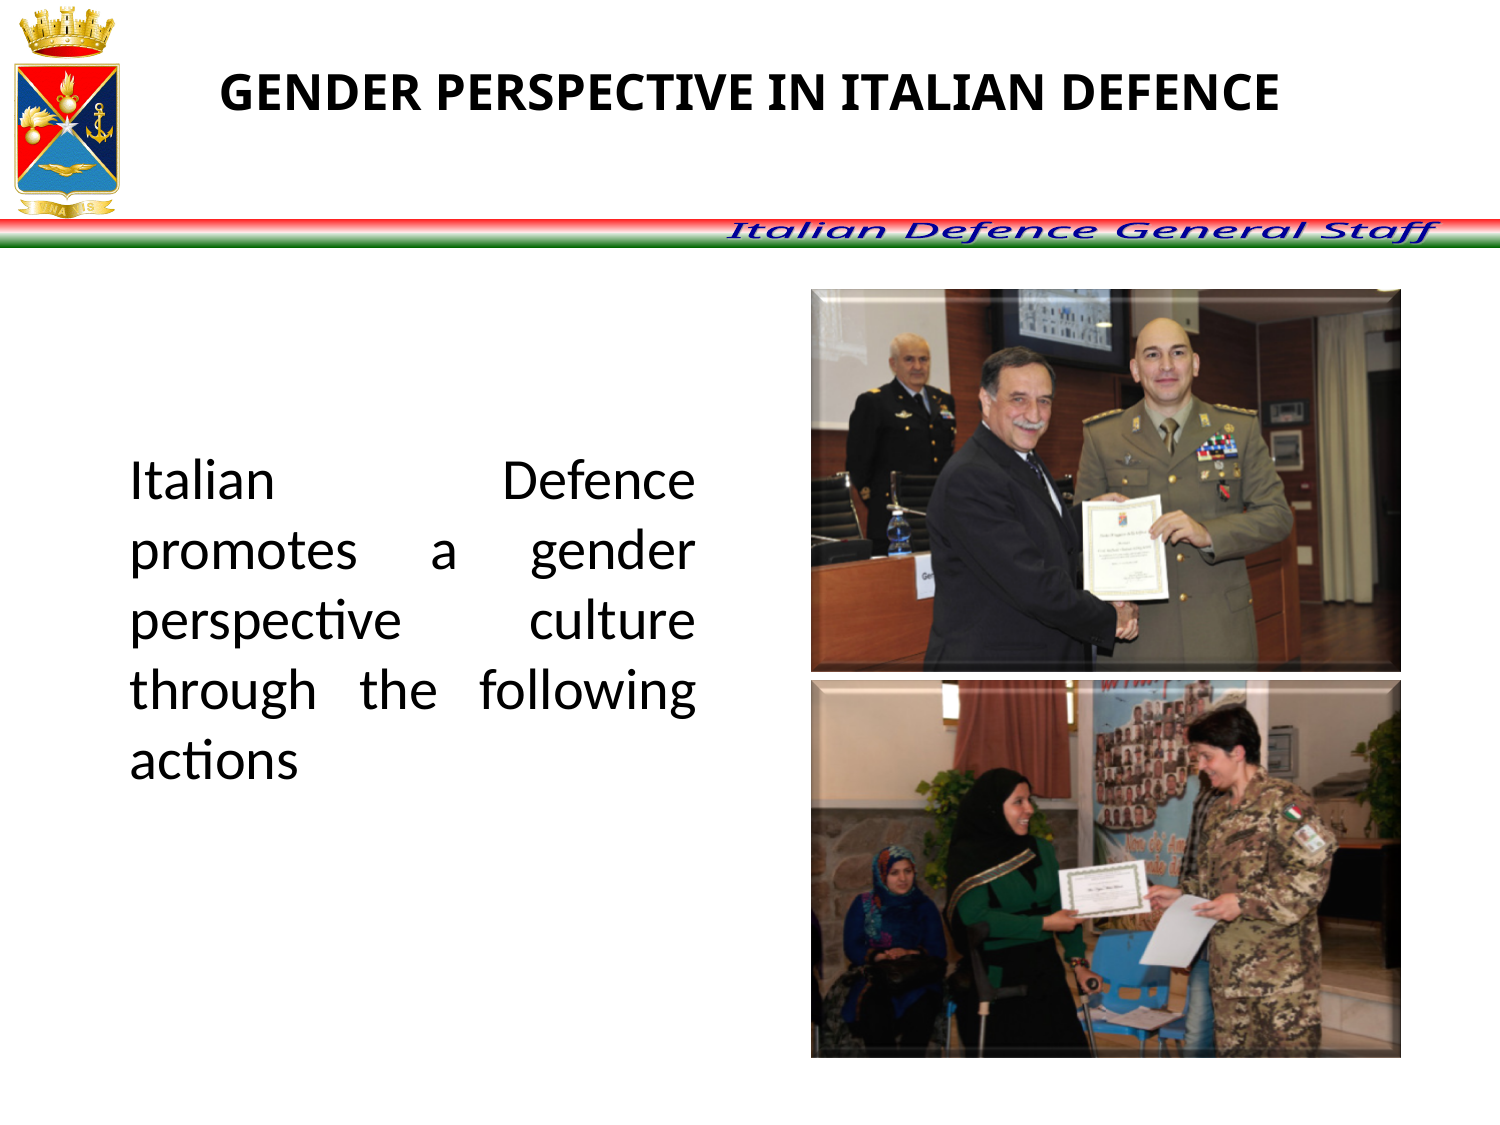

GENDER PERSPECTIVE IN ITALIAN DEFENCE
# Italian Defence promotes a gender perspective culture through the following actions